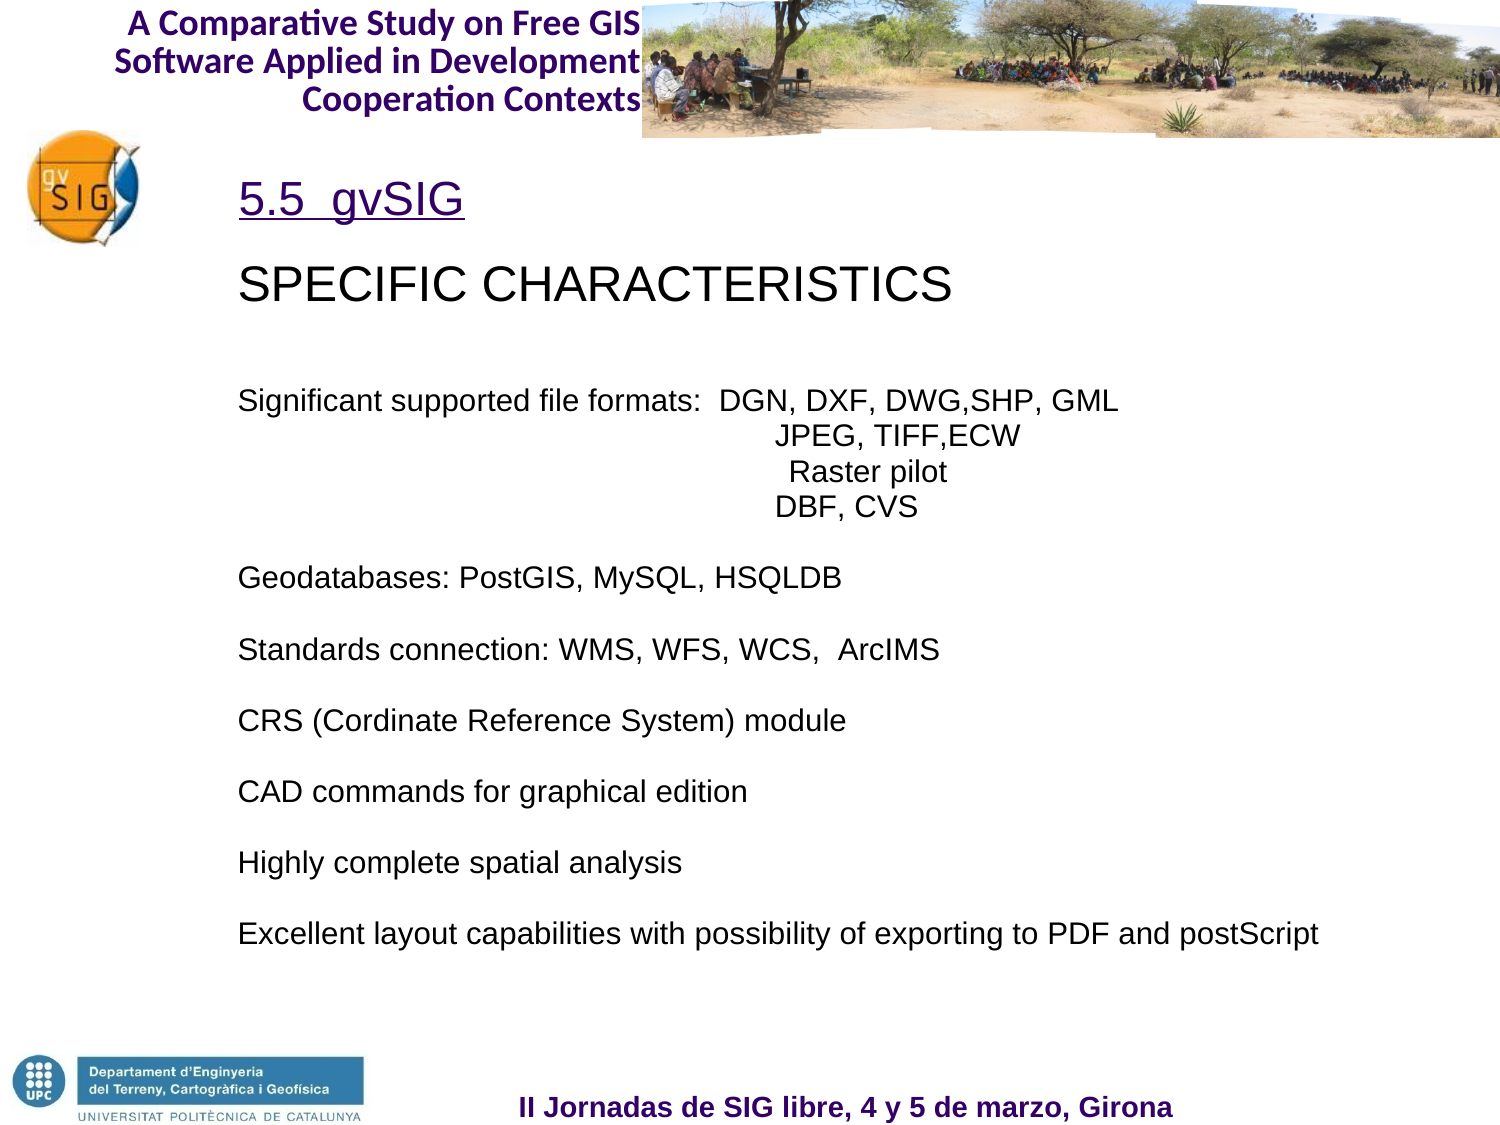

# 5.5 gvSIG
SPECIFIC CHARACTERISTICS
Significant supported file formats: DGN, DXF, DWG,SHP, GML
				 JPEG, TIFF,ECW
 Raster pilot
				 DBF, CVS
Geodatabases: PostGIS, MySQL, HSQLDB
Standards connection: WMS, WFS, WCS, ArcIMS
CRS (Cordinate Reference System) module
CAD commands for graphical edition
Highly complete spatial analysis
Excellent layout capabilities with possibility of exporting to PDF and postScript
II Jornadas de SIG libre, 4 y 5 de marzo, Girona